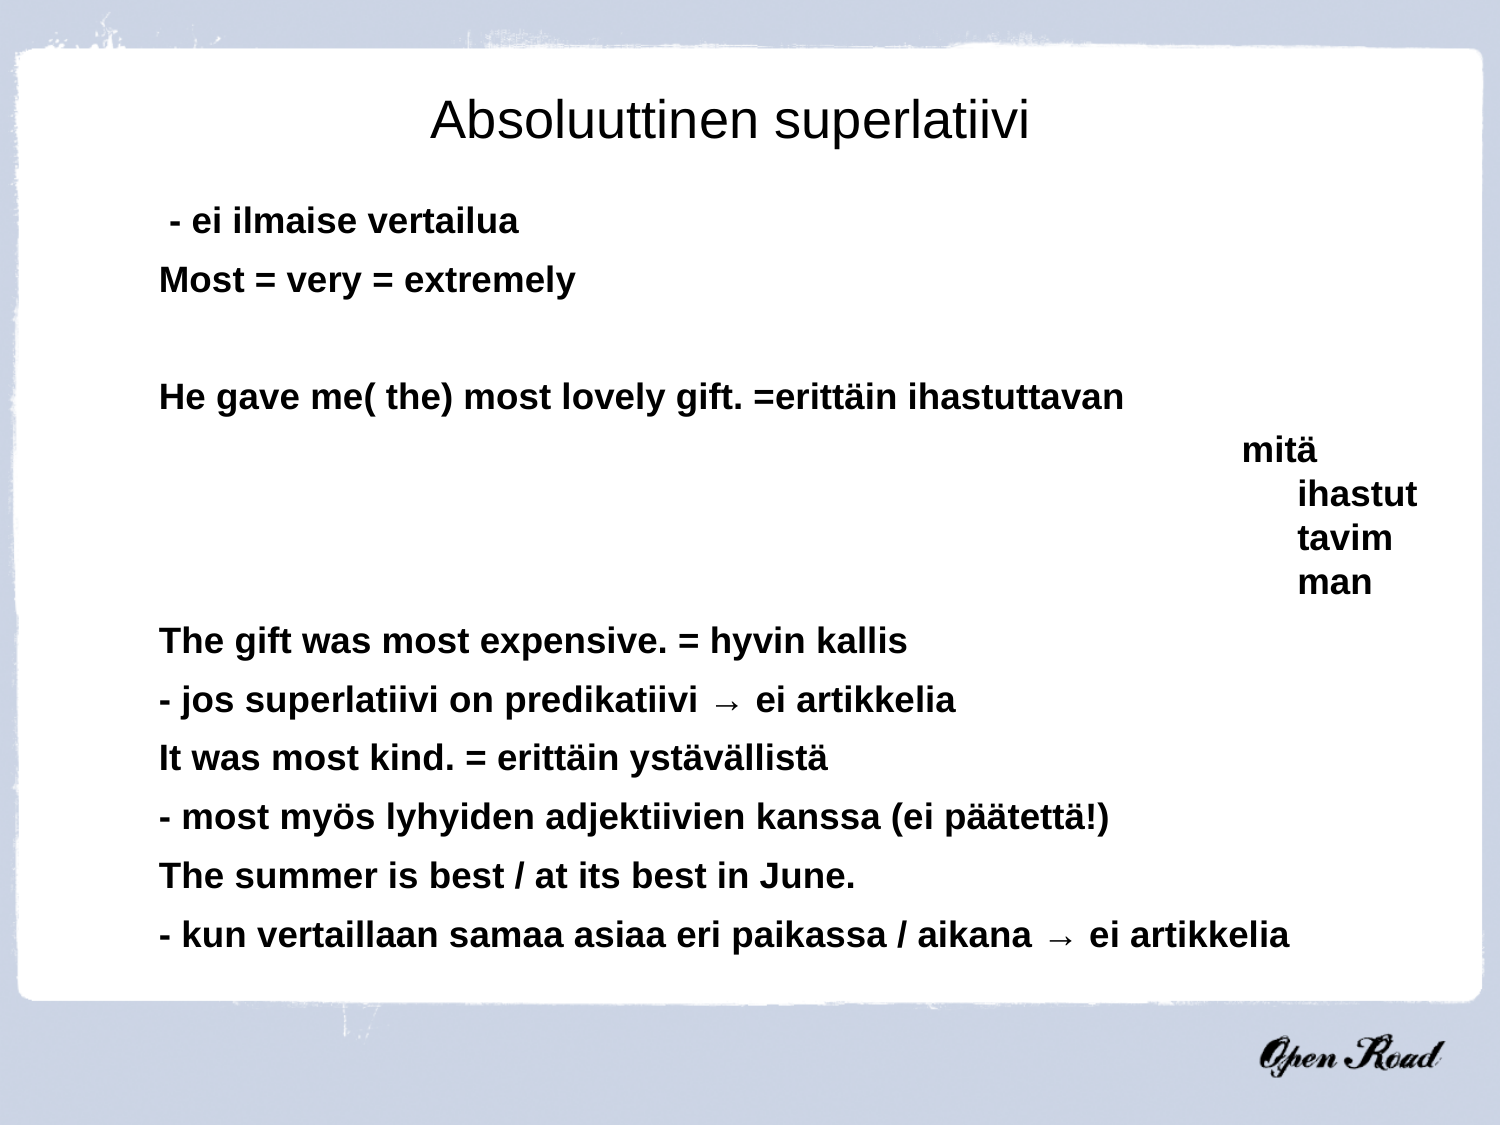

# Absoluuttinen superlatiivi
 - ei ilmaise vertailua
Most = very = extremely
He gave me( the) most lovely gift. =erittäin ihastuttavan
 mitä ihastuttavimman
The gift was most expensive. = hyvin kallis
- jos superlatiivi on predikatiivi → ei artikkelia
It was most kind. = erittäin ystävällistä
- most myös lyhyiden adjektiivien kanssa (ei päätettä!)
The summer is best / at its best in June.
- kun vertaillaan samaa asiaa eri paikassa / aikana → ei artikkelia